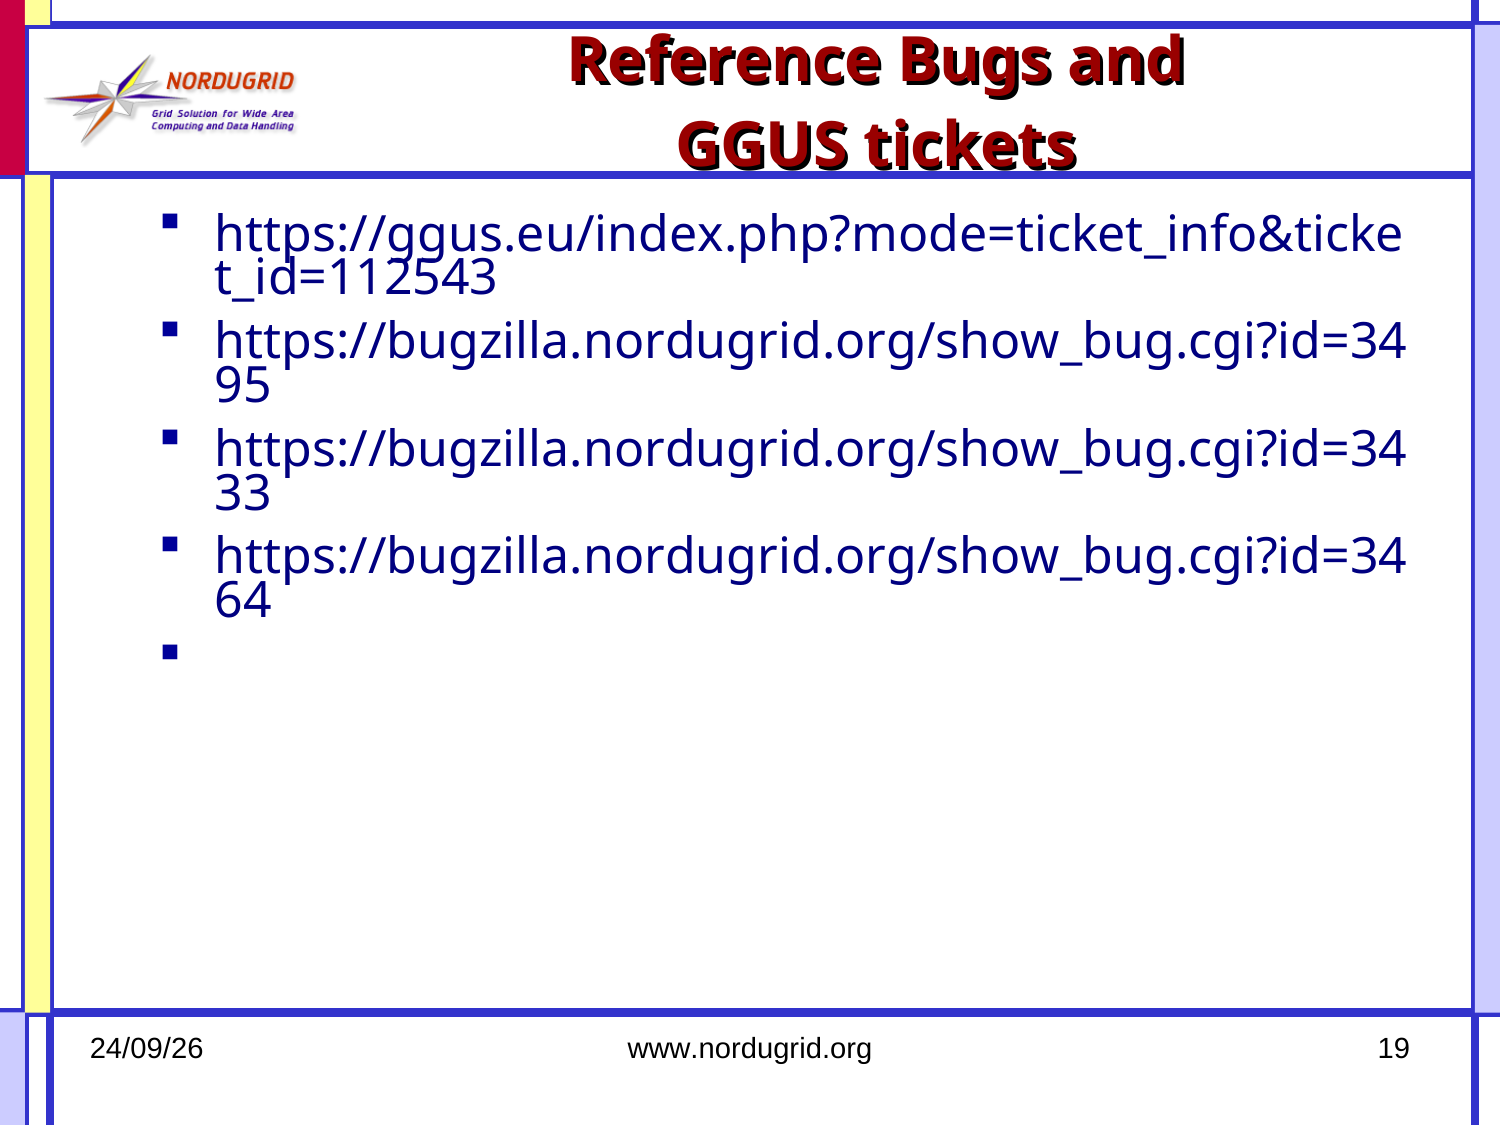

Reference Bugs and
GGUS tickets
# https://ggus.eu/index.php?mode=ticket_info&ticket_id=112543
https://bugzilla.nordugrid.org/show_bug.cgi?id=3495
https://bugzilla.nordugrid.org/show_bug.cgi?id=3433
https://bugzilla.nordugrid.org/show_bug.cgi?id=3464
www.nordugrid.org
19